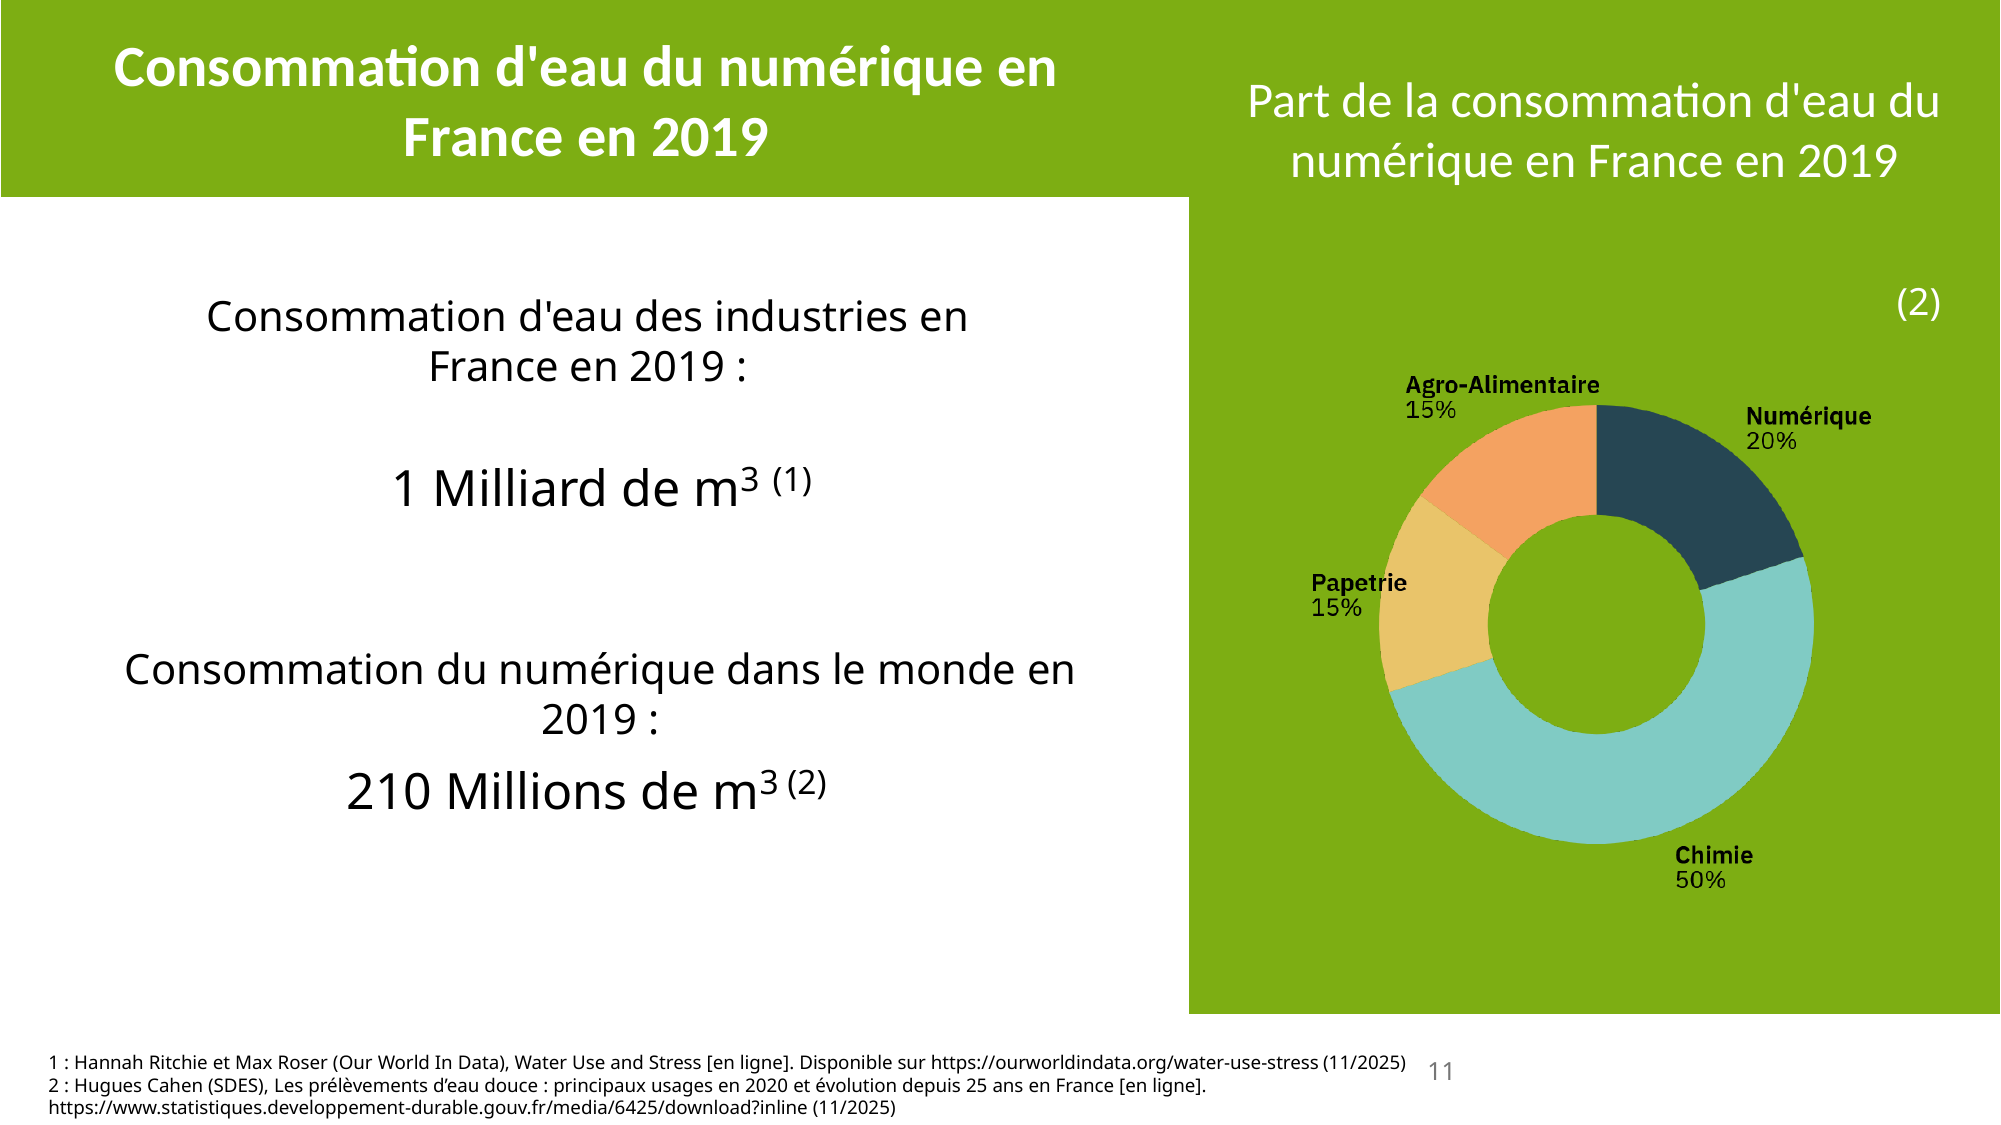

Consommation d'eau du numérique en France en 2019
Part de la consommation d'eau du numérique en France en 2019
(2)
Consommation d'eau des industries en France en 2019 :
1 Milliard de m3 (1)
Consommation du numérique dans le monde en 2019 :
210 Millions de m3 (2)
1 : Hannah Ritchie et Max Roser (Our World In Data), Water Use and Stress [en ligne]. Disponible sur https://ourworldindata.org/water-use-stress (11/2025)
2 : Hugues Cahen (SDES), Les prélèvements d’eau douce : principaux usages en 2020 et évolution depuis 25 ans en France [en ligne]. https://www.statistiques.developpement-durable.gouv.fr/media/6425/download?inline (11/2025)